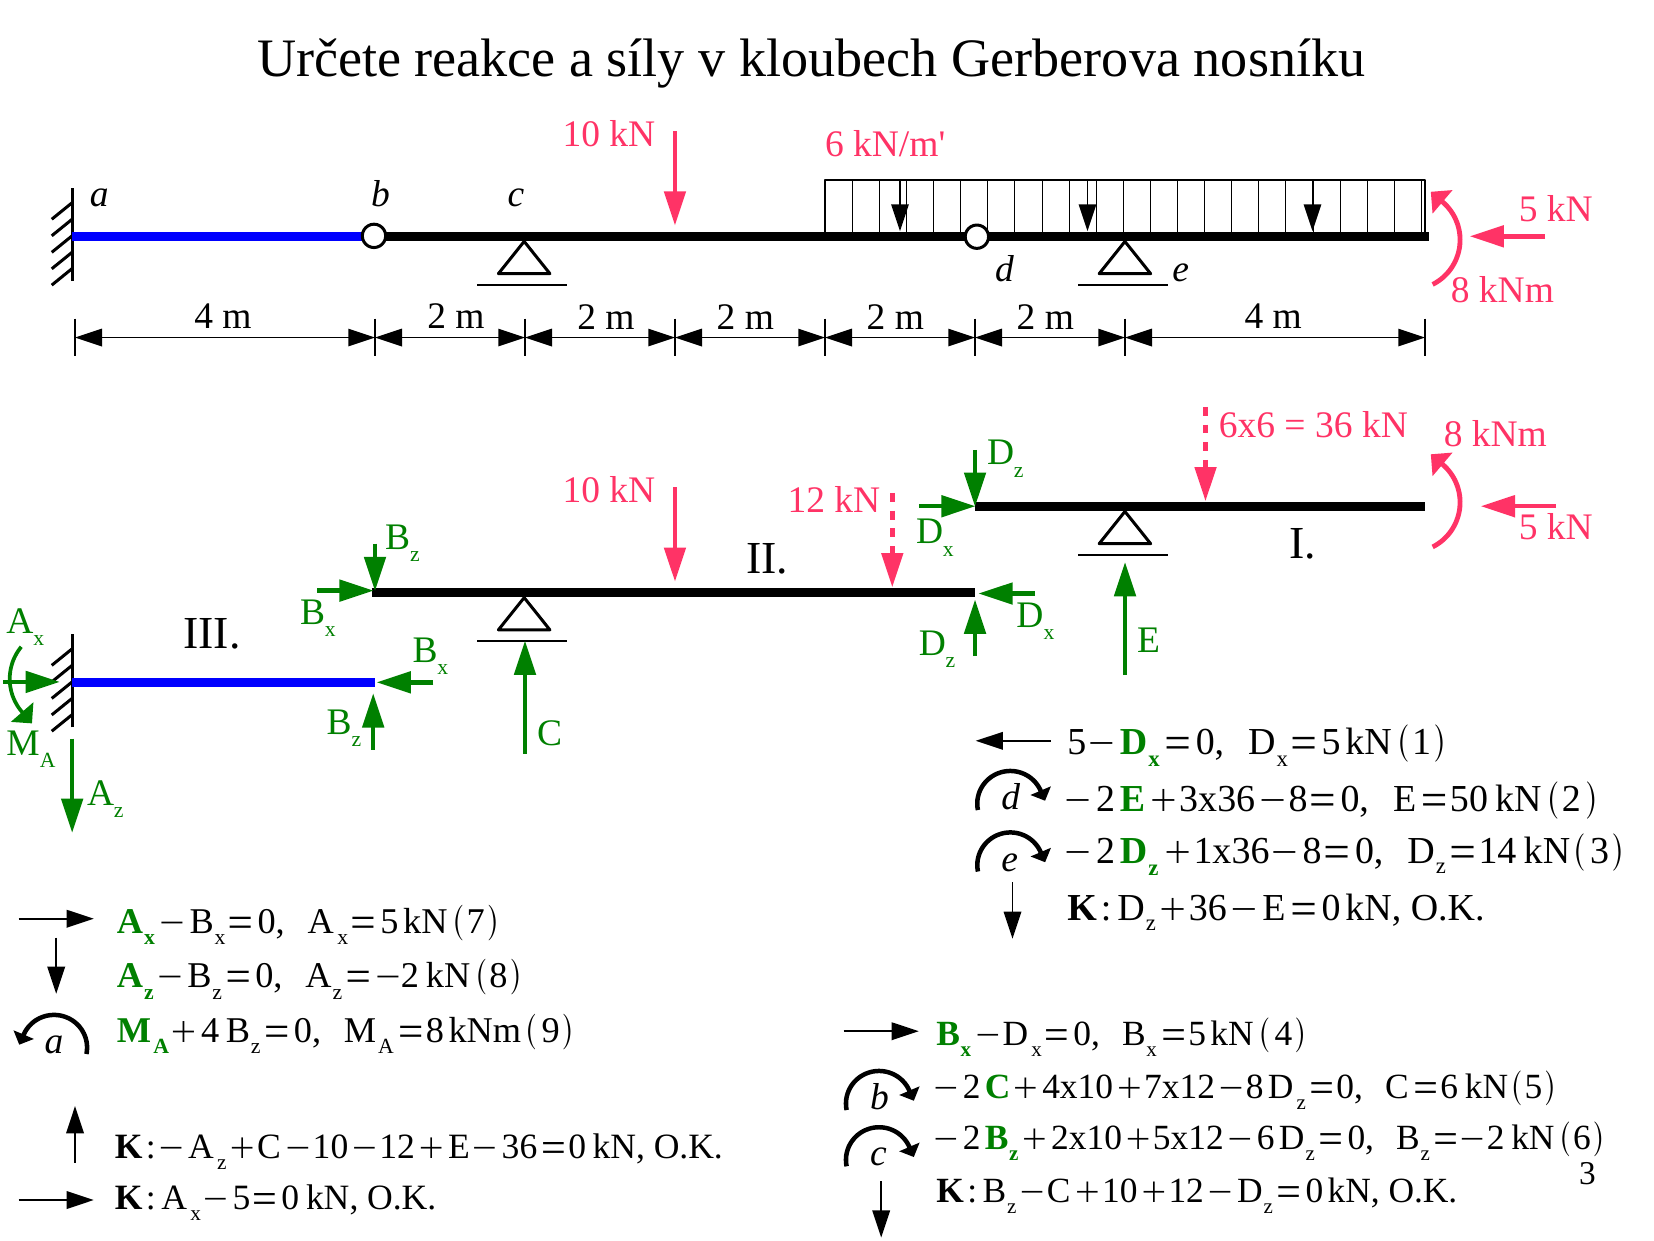

# Určete reakce a síly v kloubech Gerberova nosníku
10 kN
6 kN/m'
a
b
c
5 kN
d
e
8 kNm
4 m
2 m
4 m
2 m
2 m
2 m
2 m
6x6 = 36 kN
8 kNm
Dz
10 kN
12 kN
5 kN
Dx
I.
Bz
II.
Bx
Dx
Ax
III.
E
Dz
Bx
Bz
C
MA
d
Az
e
a
b
c
3